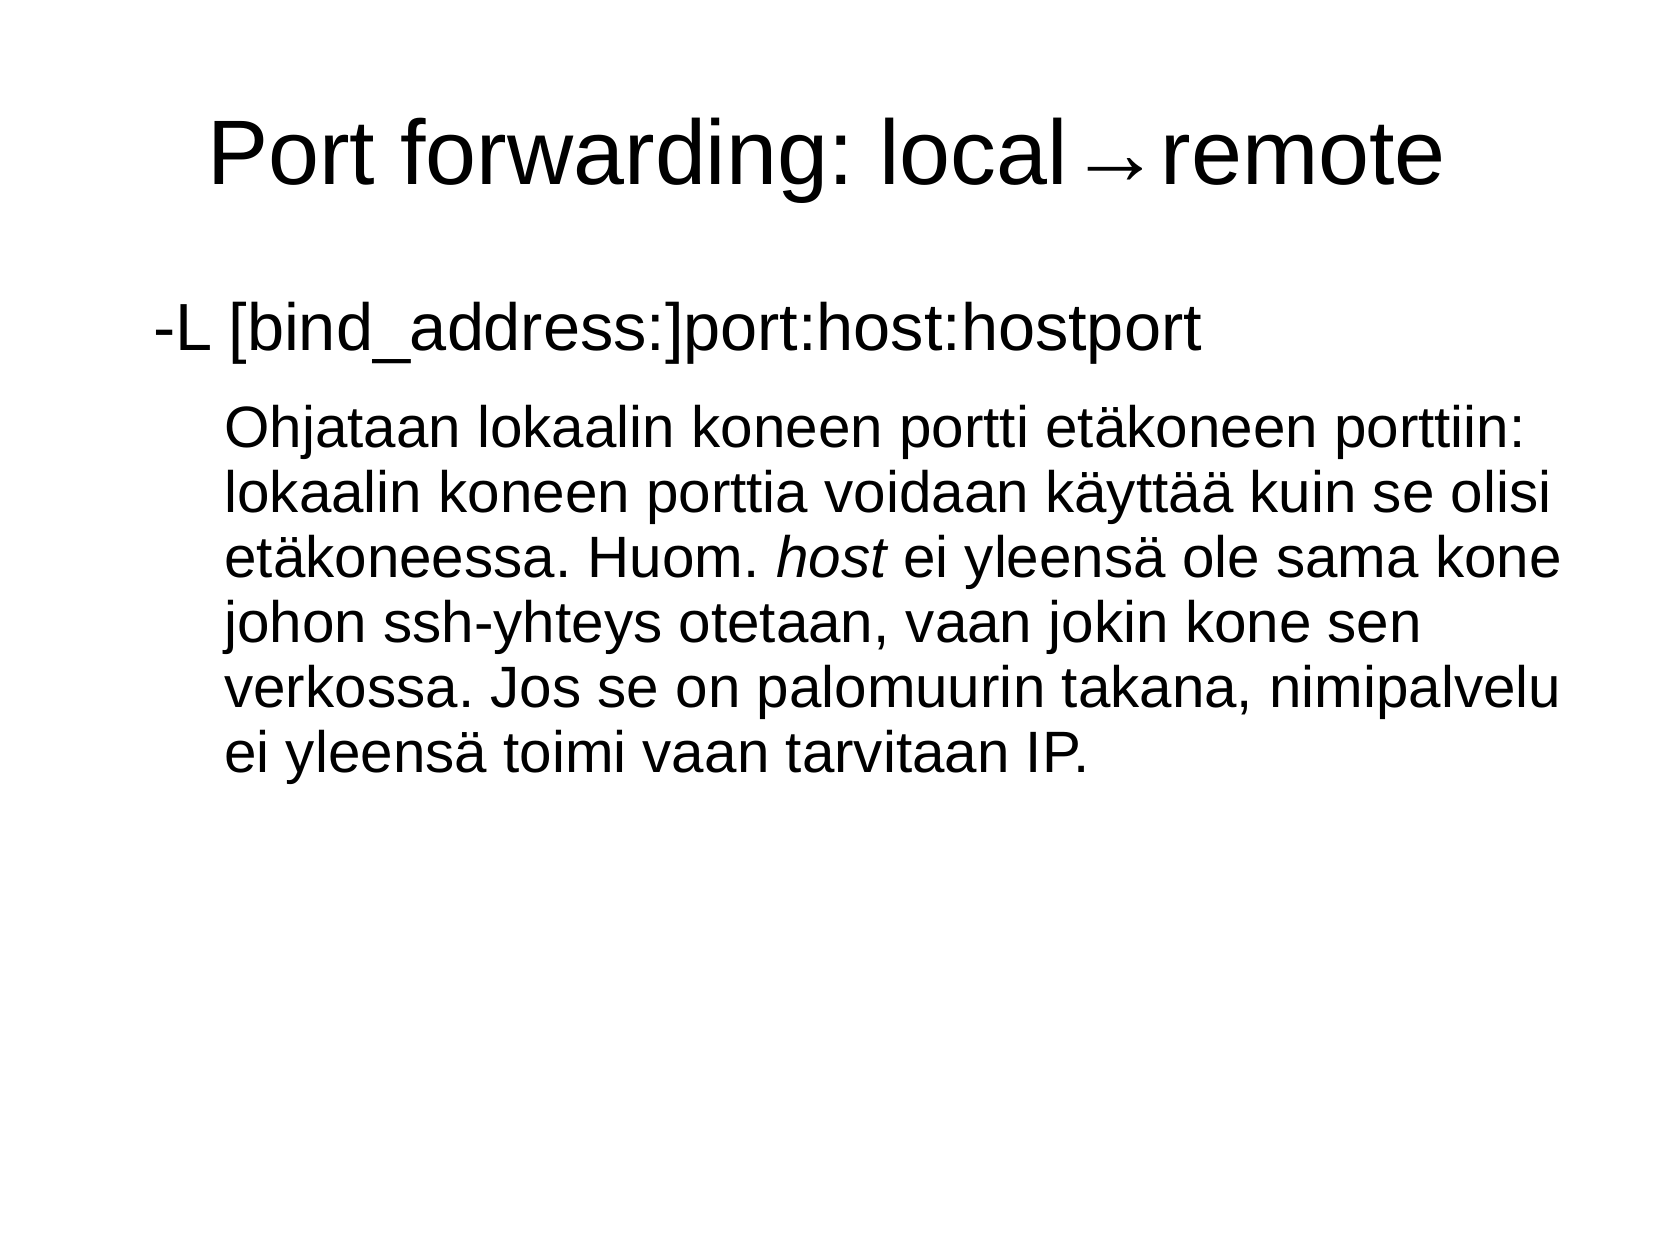

# Port forwarding: local→remote
-L [bind_address:]port:host:hostport
Ohjataan lokaalin koneen portti etäkoneen porttiin: lokaalin koneen porttia voidaan käyttää kuin se olisi etäkoneessa. Huom. host ei yleensä ole sama kone johon ssh-yhteys otetaan, vaan jokin kone sen verkossa. Jos se on palomuurin takana, nimipalvelu ei yleensä toimi vaan tarvitaan IP.